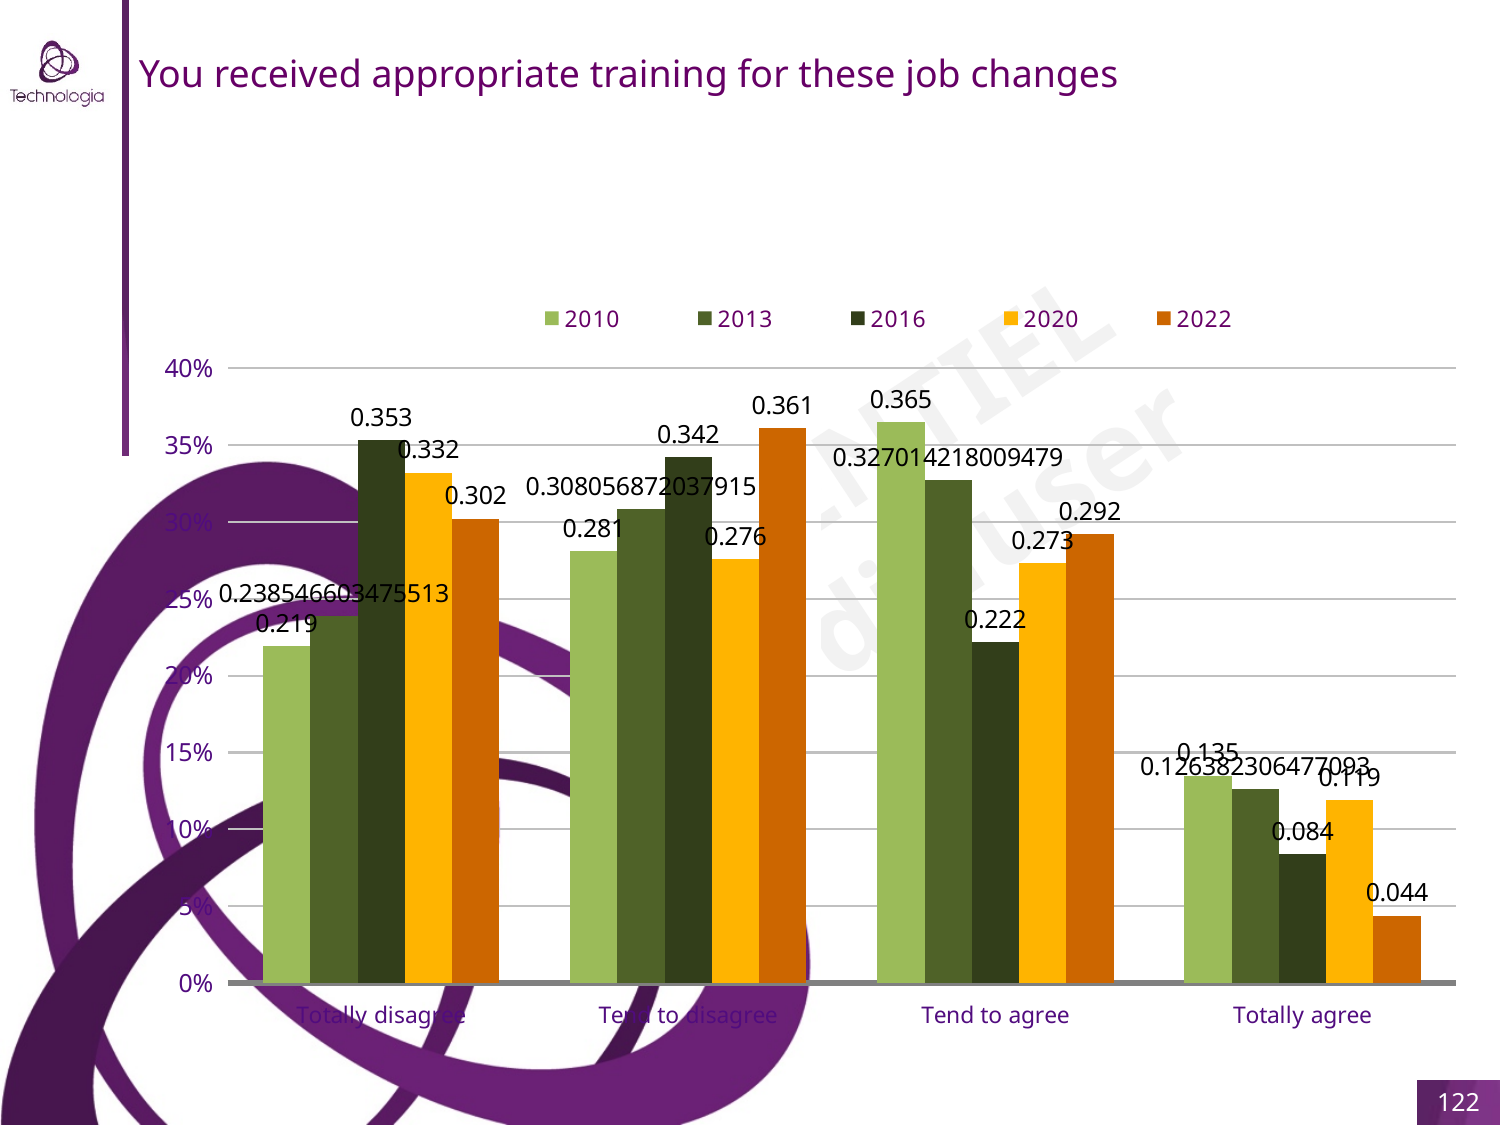

# You received appropriate training for these job changes
### Chart
| Category | 2010 | 2013 | 2016 | 2020 | 2022 |
|---|---|---|---|---|---|
| Totally disagree | 0.219 | 0.238546603475513 | 0.353 | 0.332 | 0.302 |
| Tend to disagree | 0.281 | 0.308056872037915 | 0.342 | 0.276 | 0.361 |
| Tend to agree | 0.365 | 0.327014218009479 | 0.222 | 0.273 | 0.292 |
| Totally agree | 0.135 | 0.126382306477093 | 0.084 | 0.119 | 0.044 |